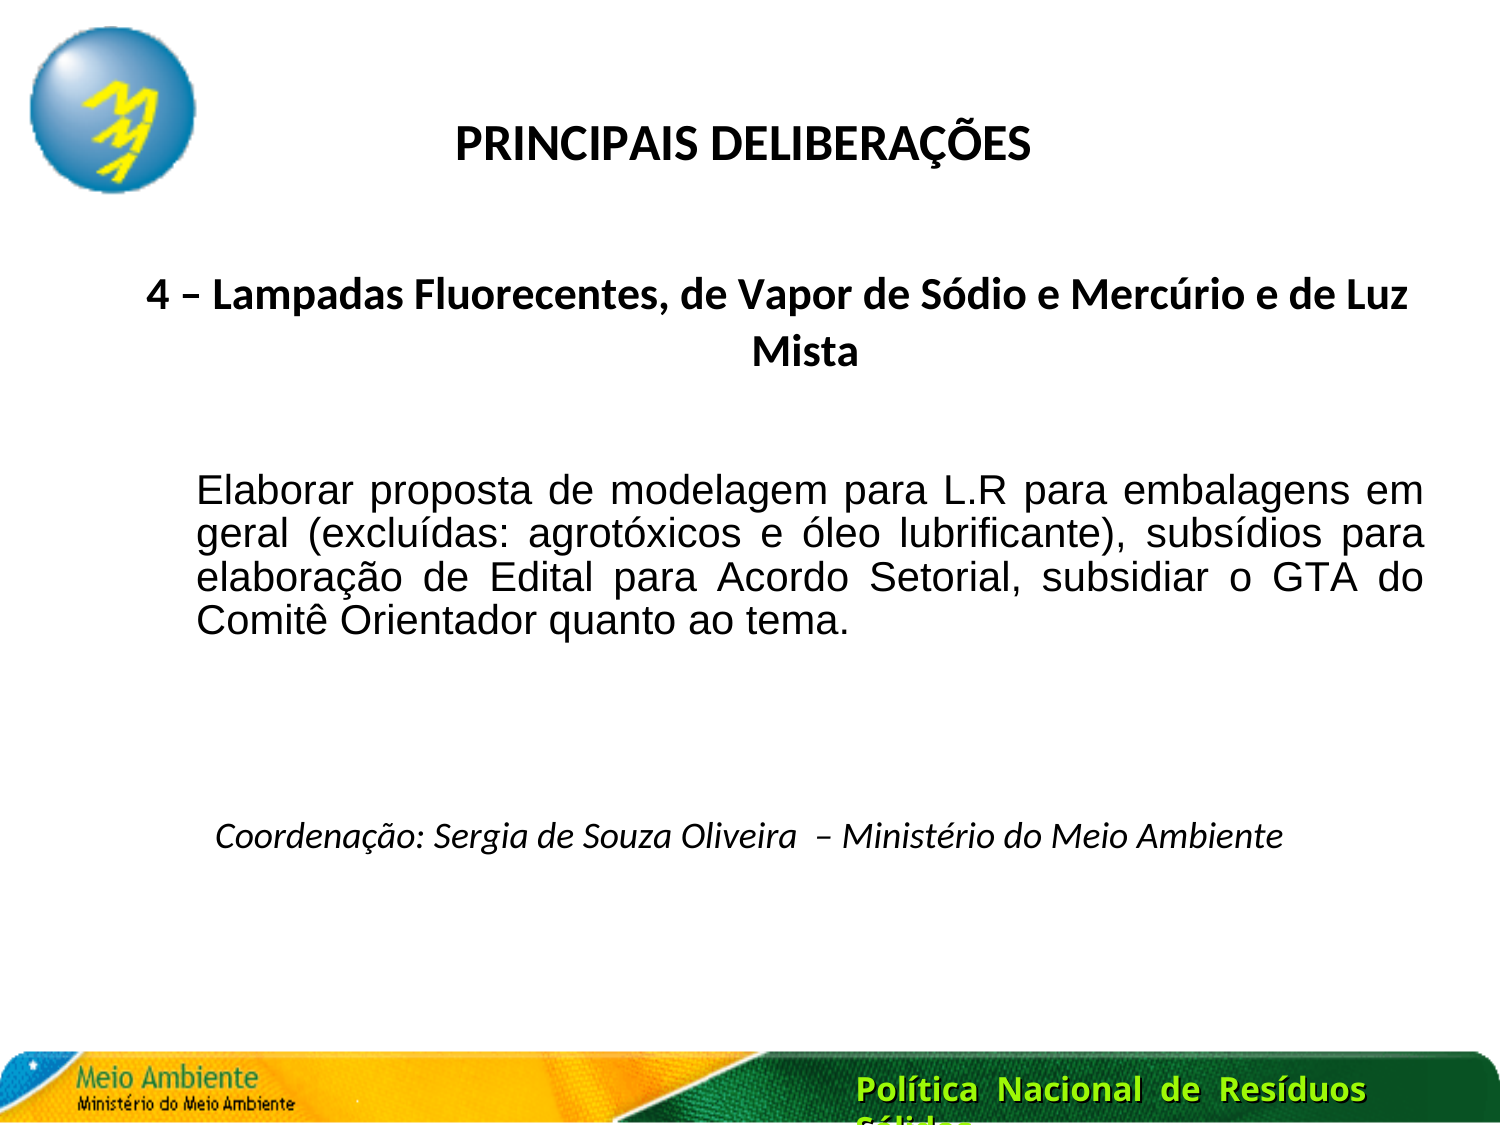

# PRINCIPAIS DELIBERAÇÕES
4 – Lampadas Fluorecentes, de Vapor de Sódio e Mercúrio e de Luz Mista
Elaborar proposta de modelagem para L.R para embalagens em geral (excluídas: agrotóxicos e óleo lubrificante), subsídios para elaboração de Edital para Acordo Setorial, subsidiar o GTA do Comitê Orientador quanto ao tema.
Coordenação: Sergia de Souza Oliveira – Ministério do Meio Ambiente